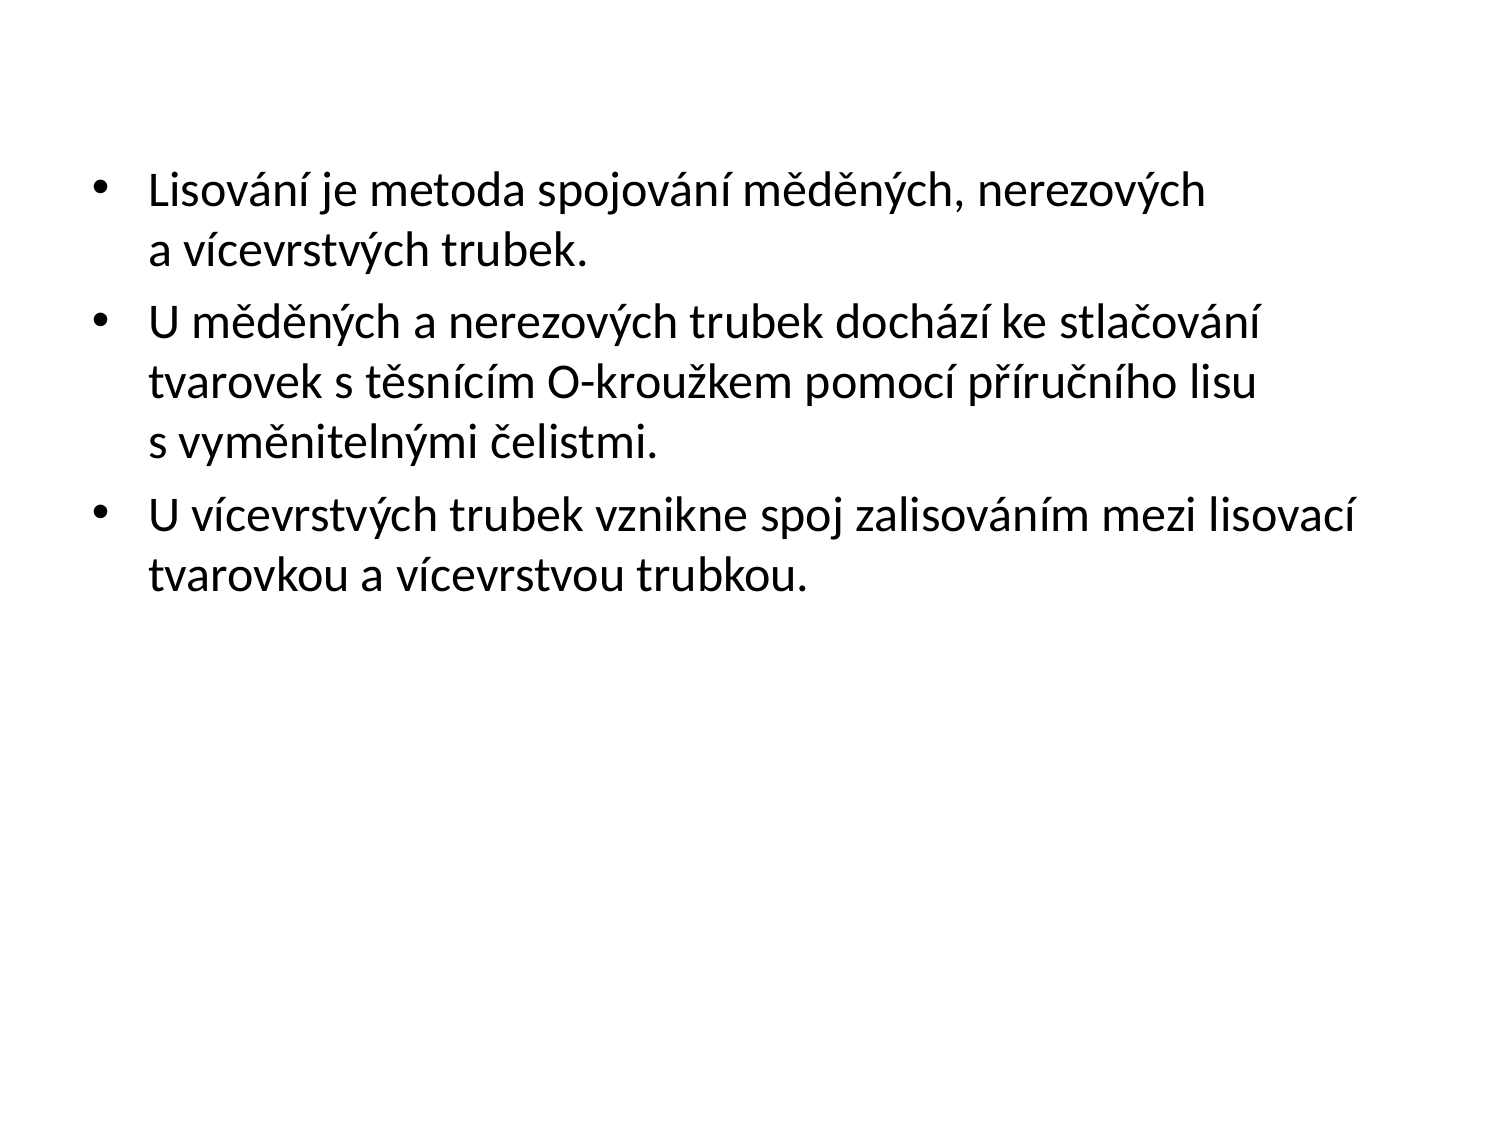

#
Lisování je metoda spojování měděných, nerezových
a vícevrstvých trubek.
U měděných a nerezových trubek dochází ke stlačování tvarovek s těsnícím O-kroužkem pomocí příručního lisu
s vyměnitelnými čelistmi.
U vícevrstvých trubek vznikne spoj zalisováním mezi lisovací tvarovkou a vícevrstvou trubkou.